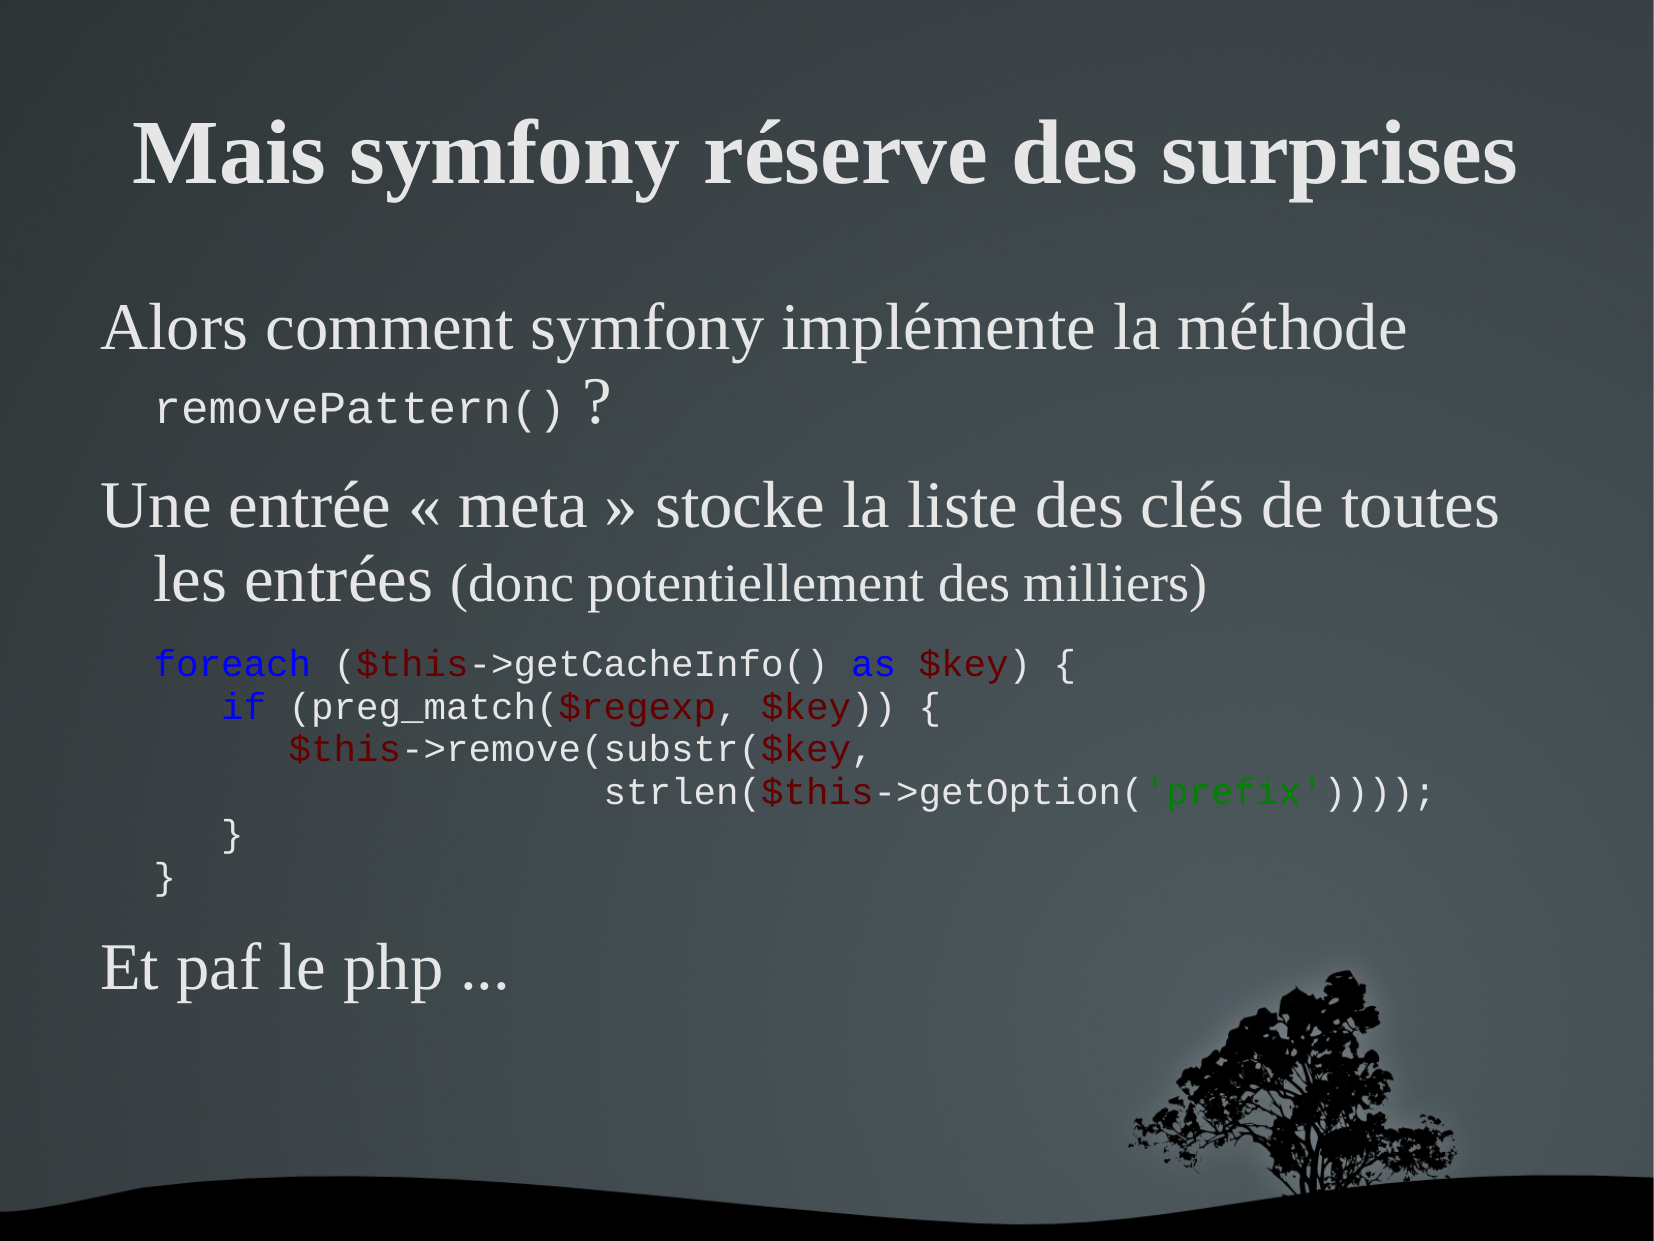

# Mais symfony réserve des surprises
Alors comment symfony implémente la méthode removePattern() ?
Une entrée « meta » stocke la liste des clés de toutes les entrées (donc potentiellement des milliers)
foreach ($this->getCacheInfo() as $key) {
 if (preg_match($regexp, $key)) {
 $this->remove(substr($key,
 strlen($this->getOption('prefix'))));
 }
}
Et paf le php ...